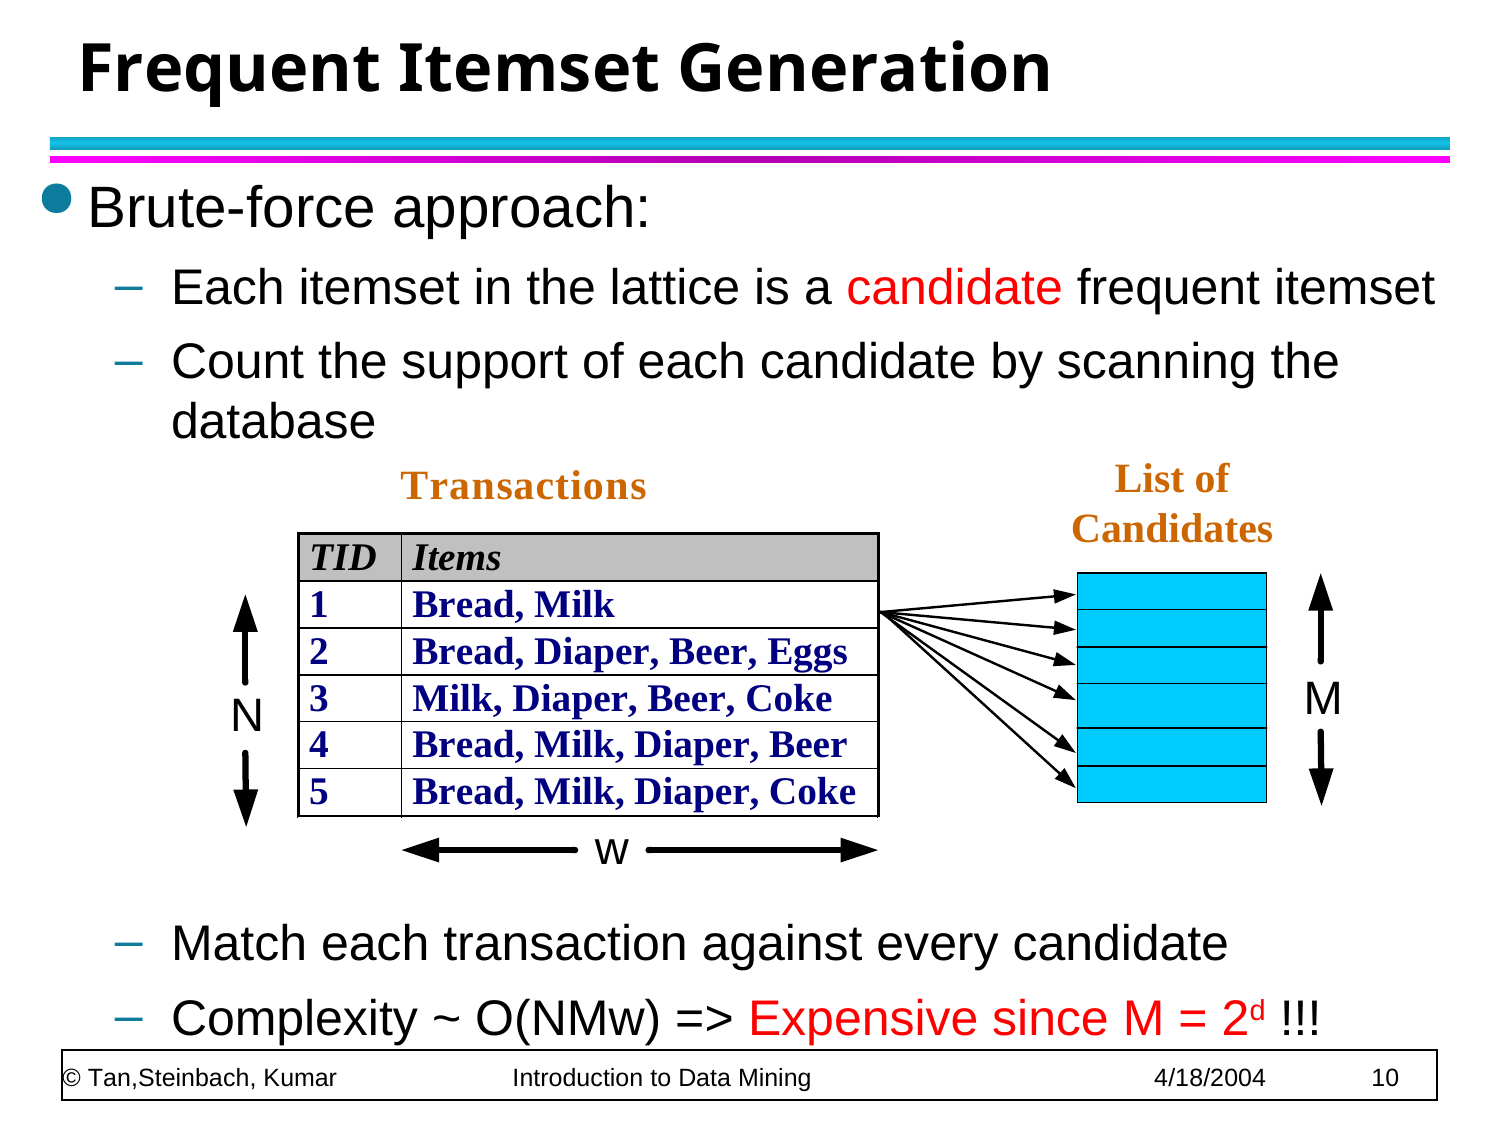

# Frequent Itemset Generation
Brute-force approach:
Each itemset in the lattice is a candidate frequent itemset
Count the support of each candidate by scanning the database
Match each transaction against every candidate
Complexity ~ O(NMw) => Expensive since M = 2d !!!